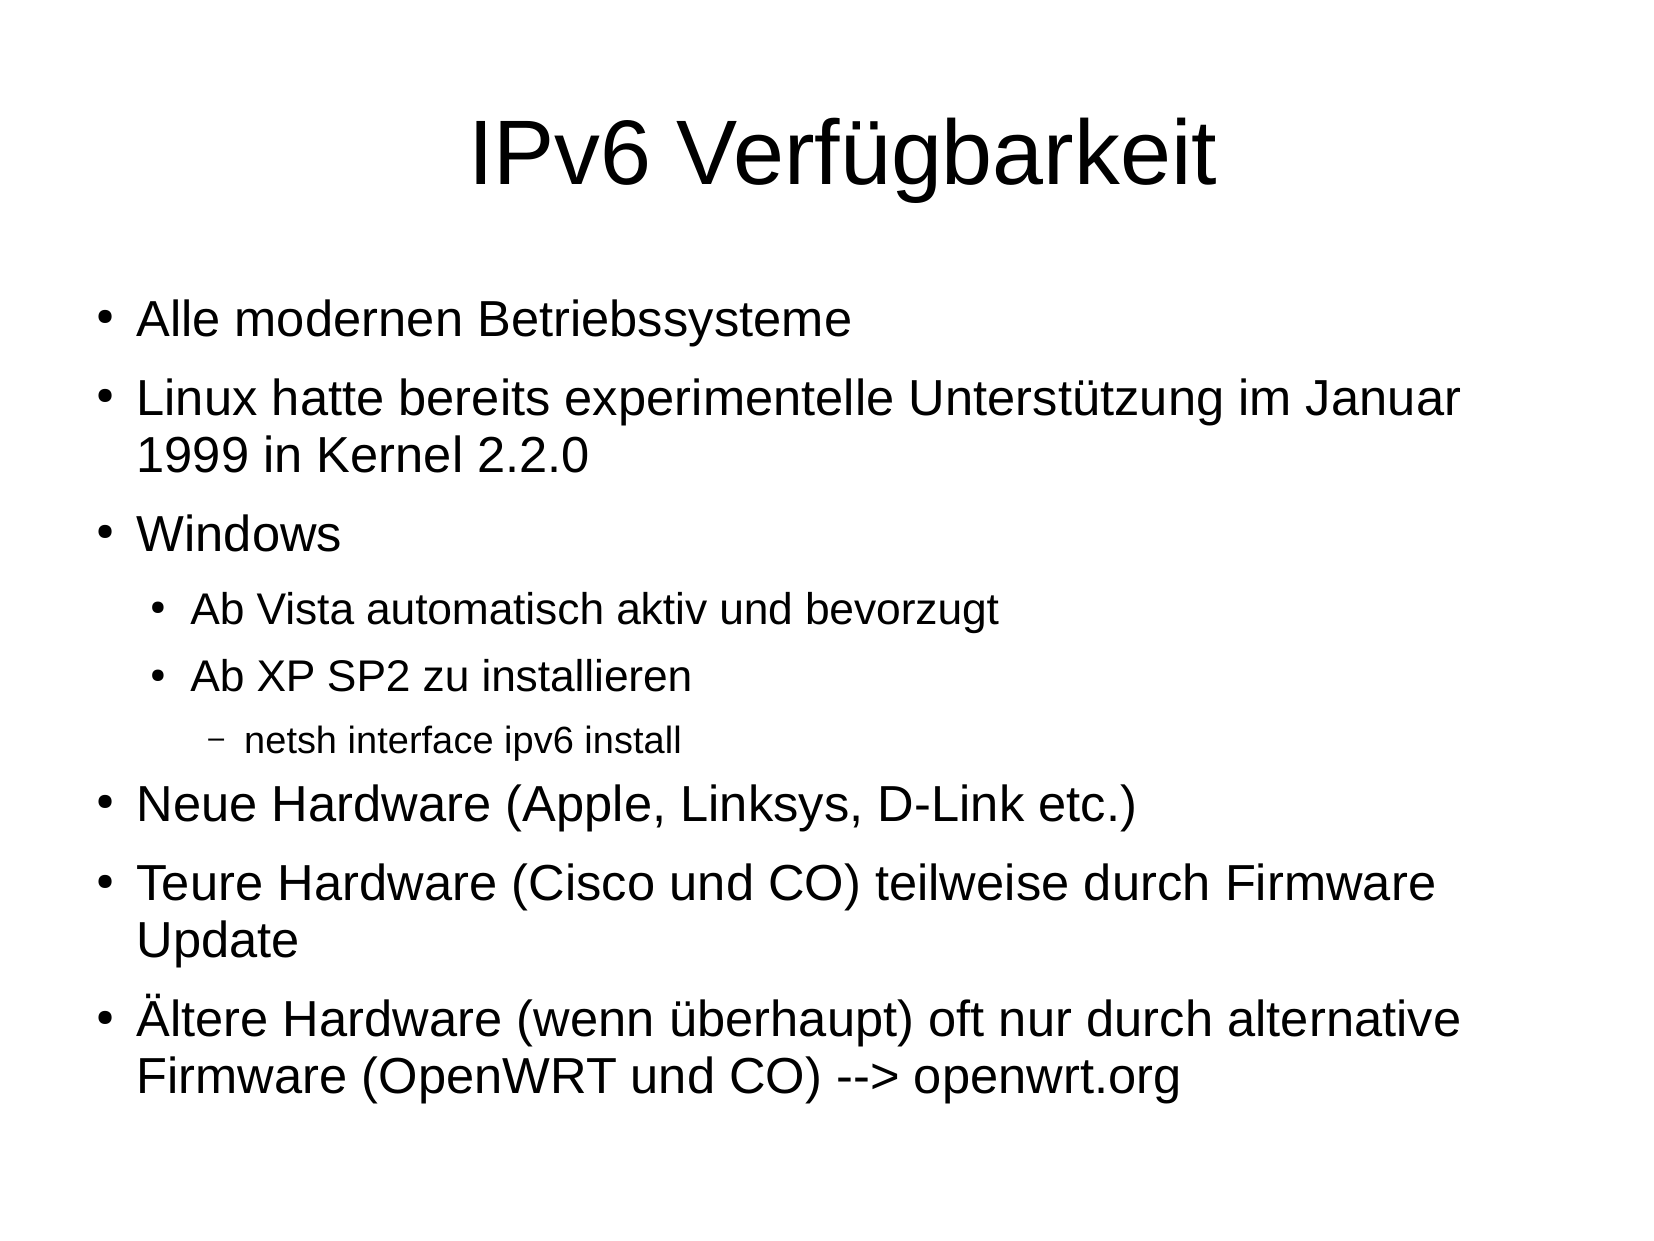

# IPv6 Verfügbarkeit
Alle modernen Betriebssysteme
Linux hatte bereits experimentelle Unterstützung im Januar 1999 in Kernel 2.2.0
Windows
Ab Vista automatisch aktiv und bevorzugt
Ab XP SP2 zu installieren
netsh interface ipv6 install
Neue Hardware (Apple, Linksys, D-Link etc.)
Teure Hardware (Cisco und CO) teilweise durch Firmware Update
Ältere Hardware (wenn überhaupt) oft nur durch alternative Firmware (OpenWRT und CO) --> openwrt.org